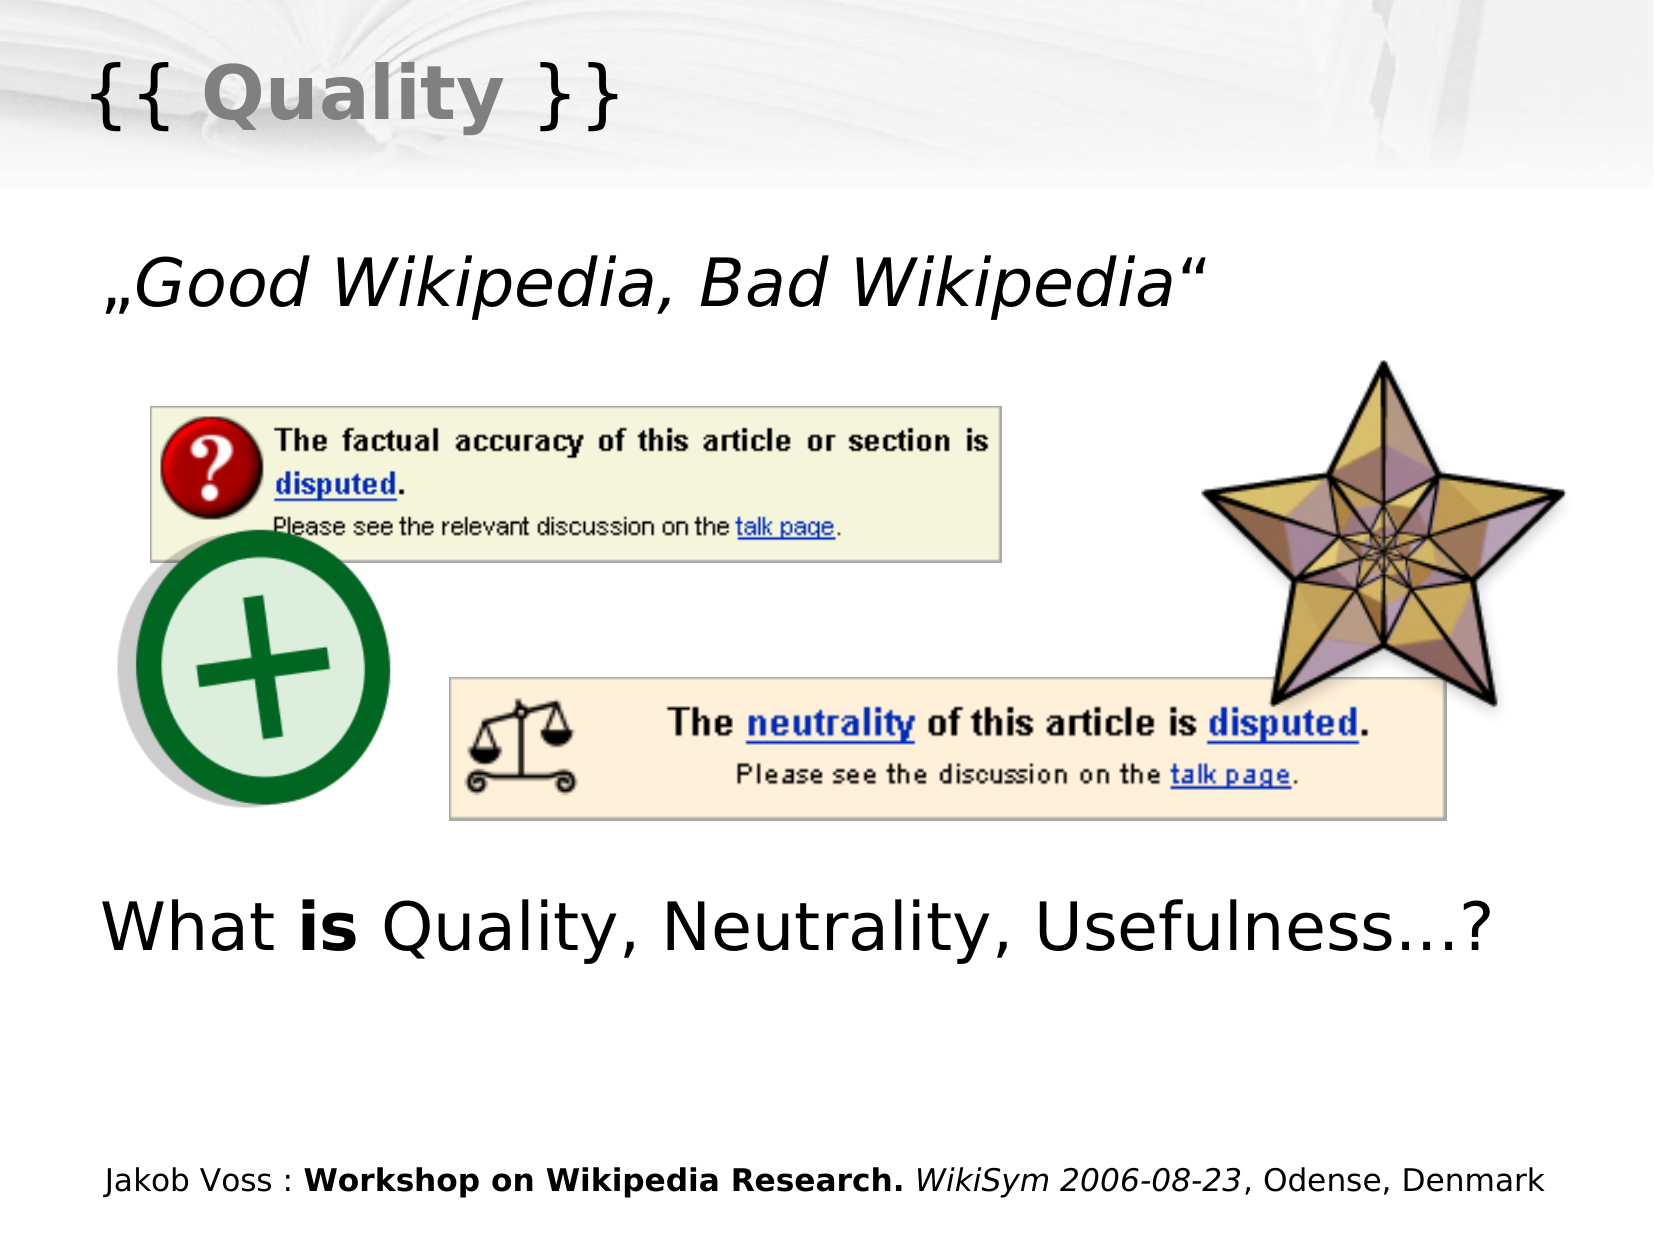

# {{ Quality }}
„Good Wikipedia, Bad Wikipedia“
What is Quality, Neutrality, Usefulness...?